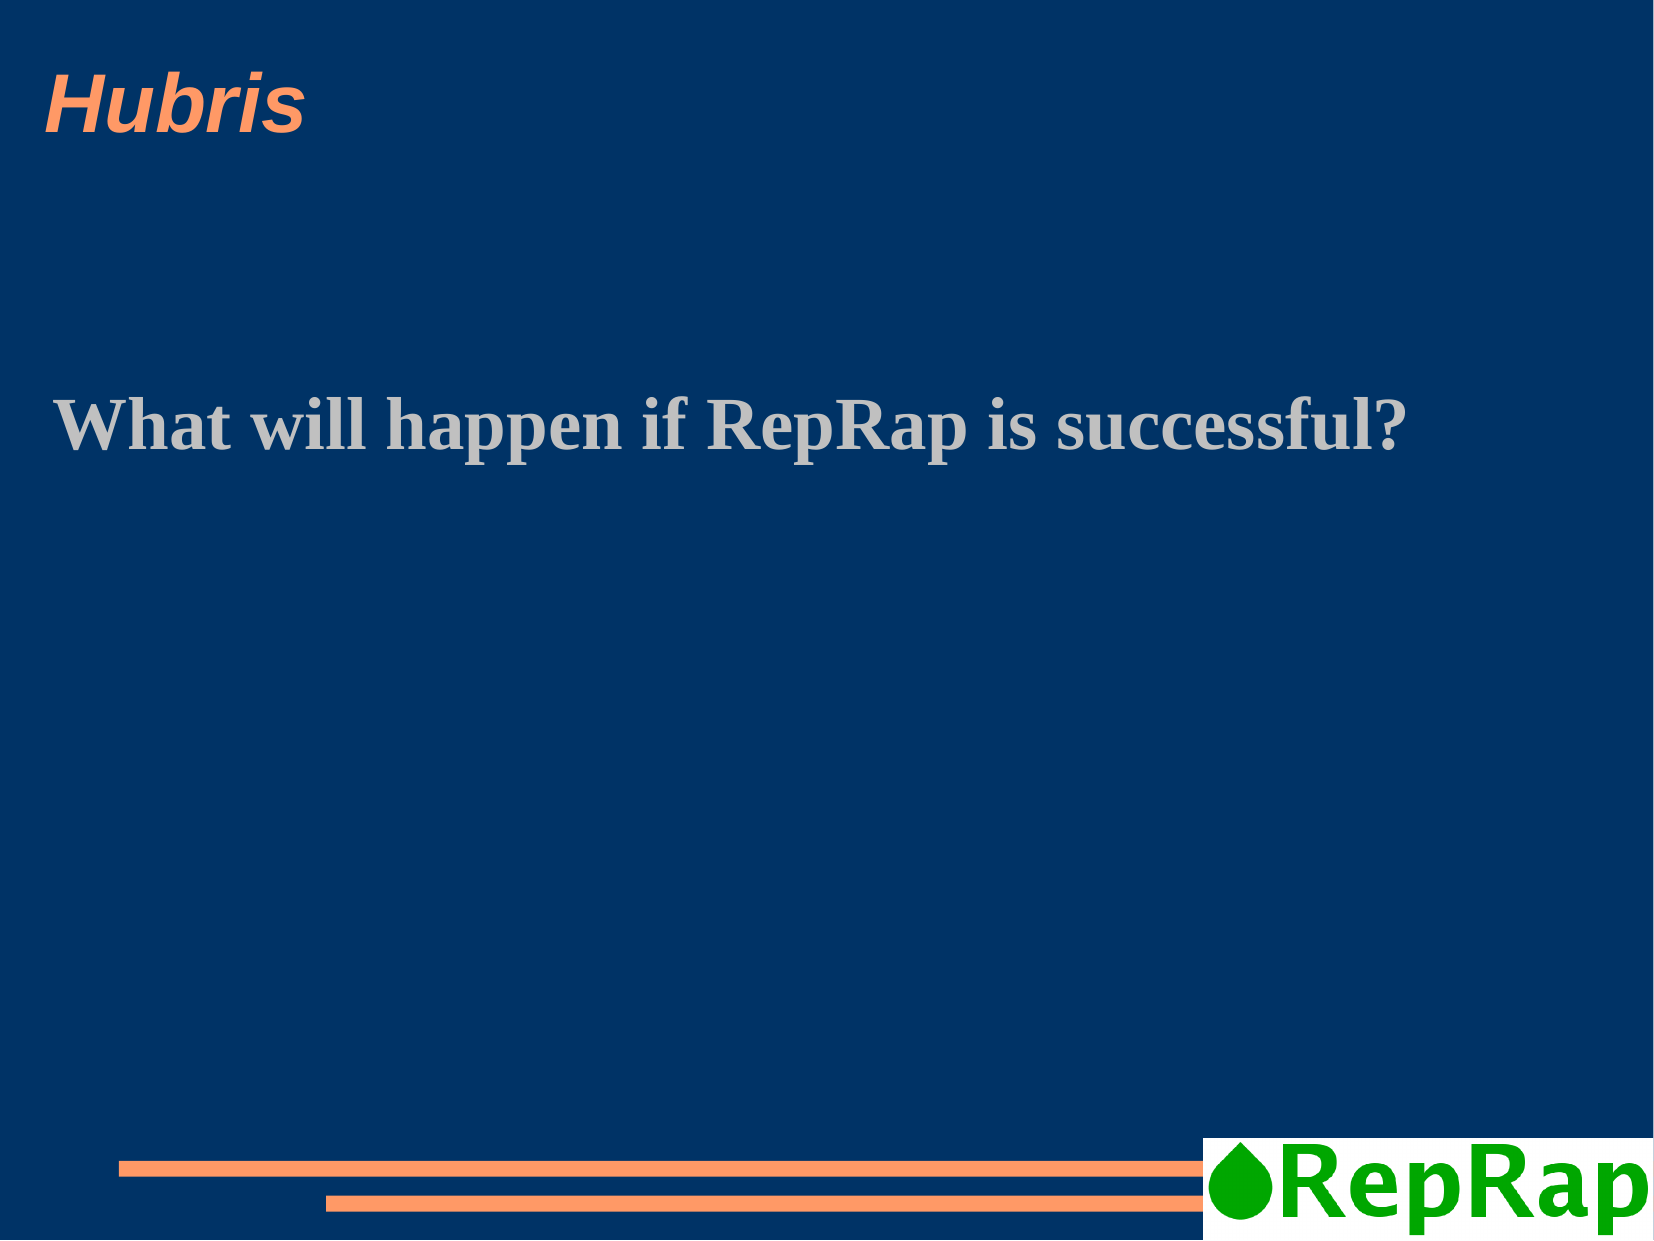

# Hubris
What will happen if RepRap is successful?